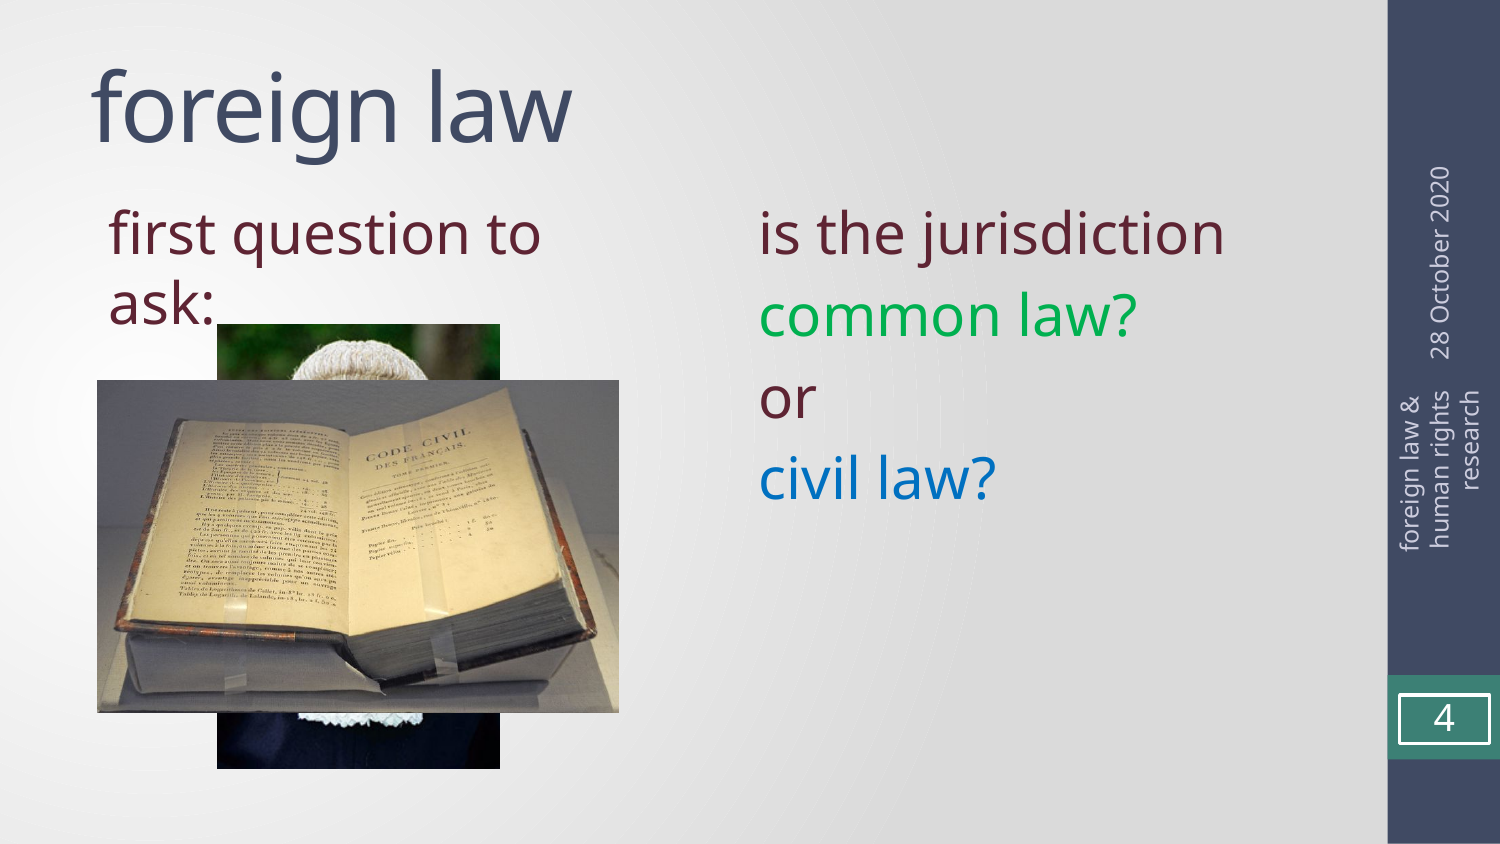

# foreign law
first question to ask:
is the jurisdiction
common law?
or
civil law?
28 October 2020
foreign law &
human rights research